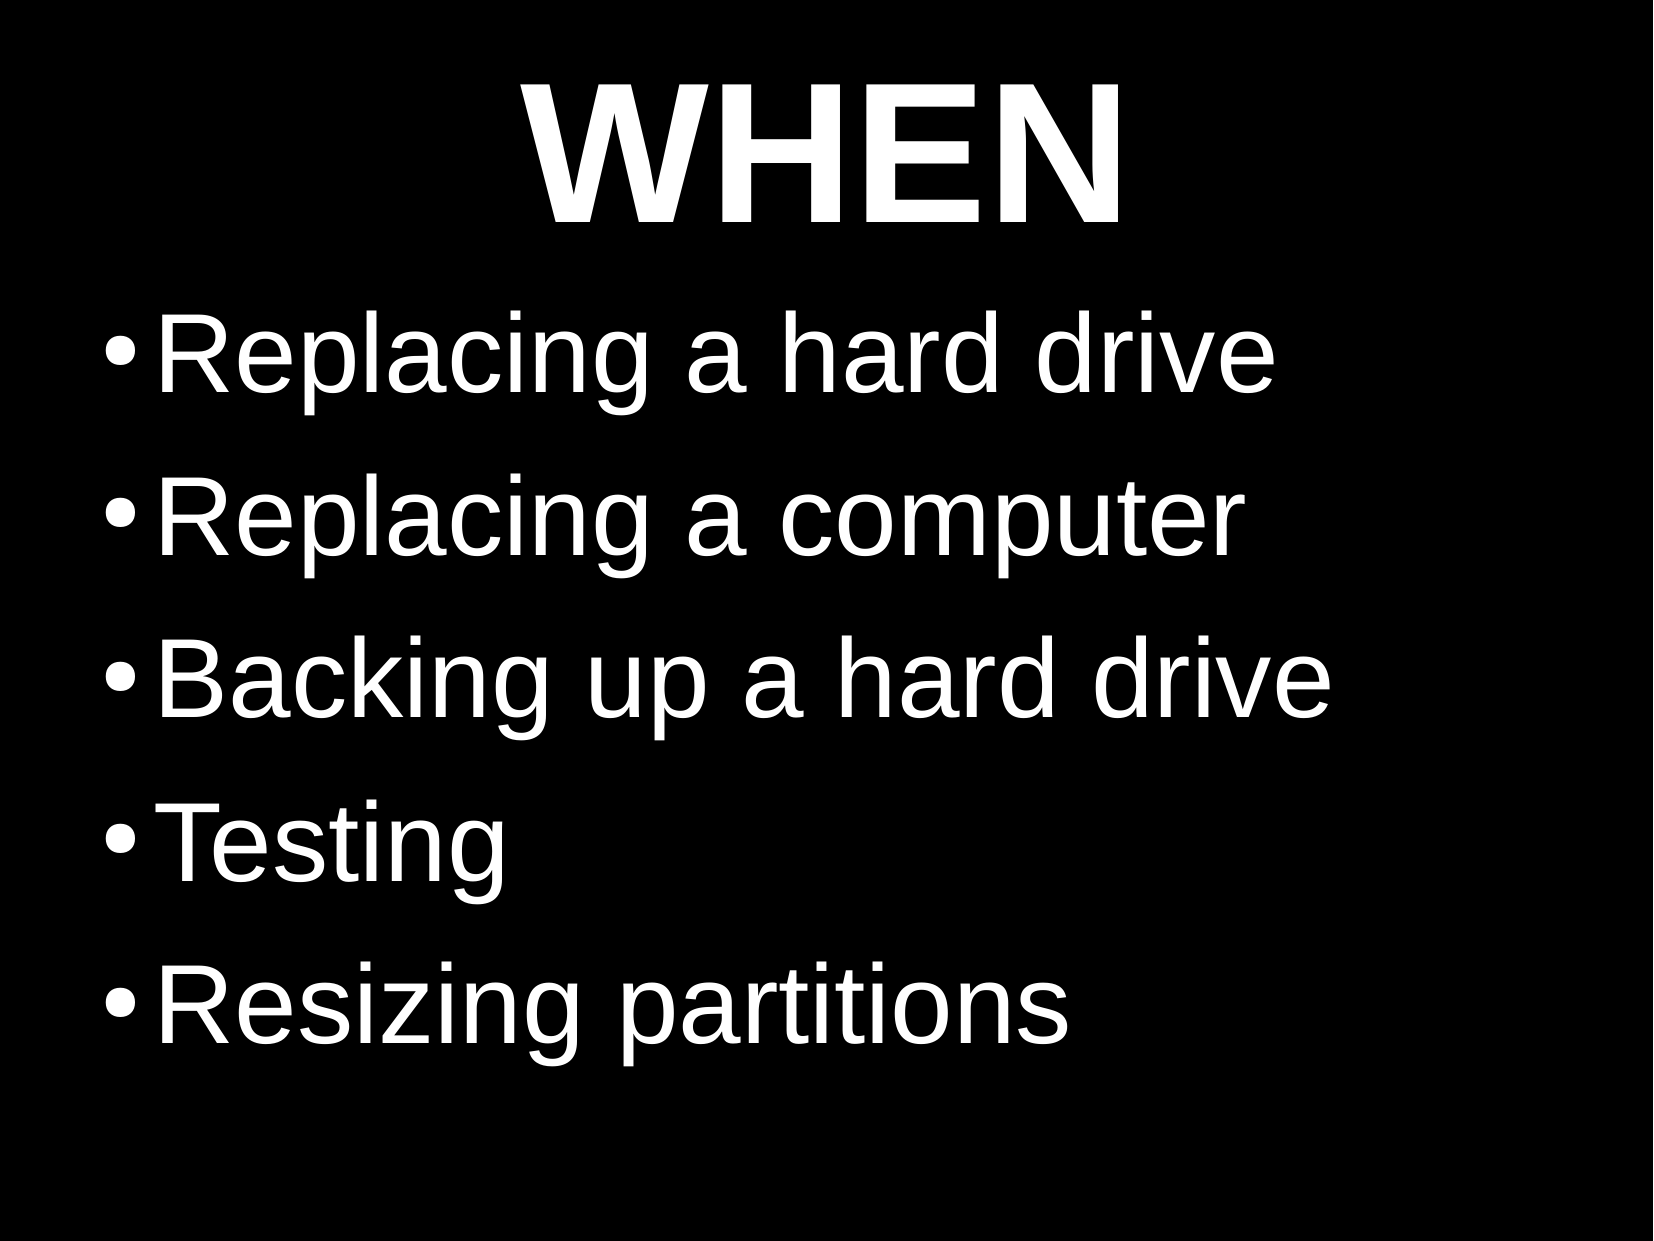

# WHEN
Replacing a hard drive
Replacing a computer
Backing up a hard drive
Testing
Resizing partitions